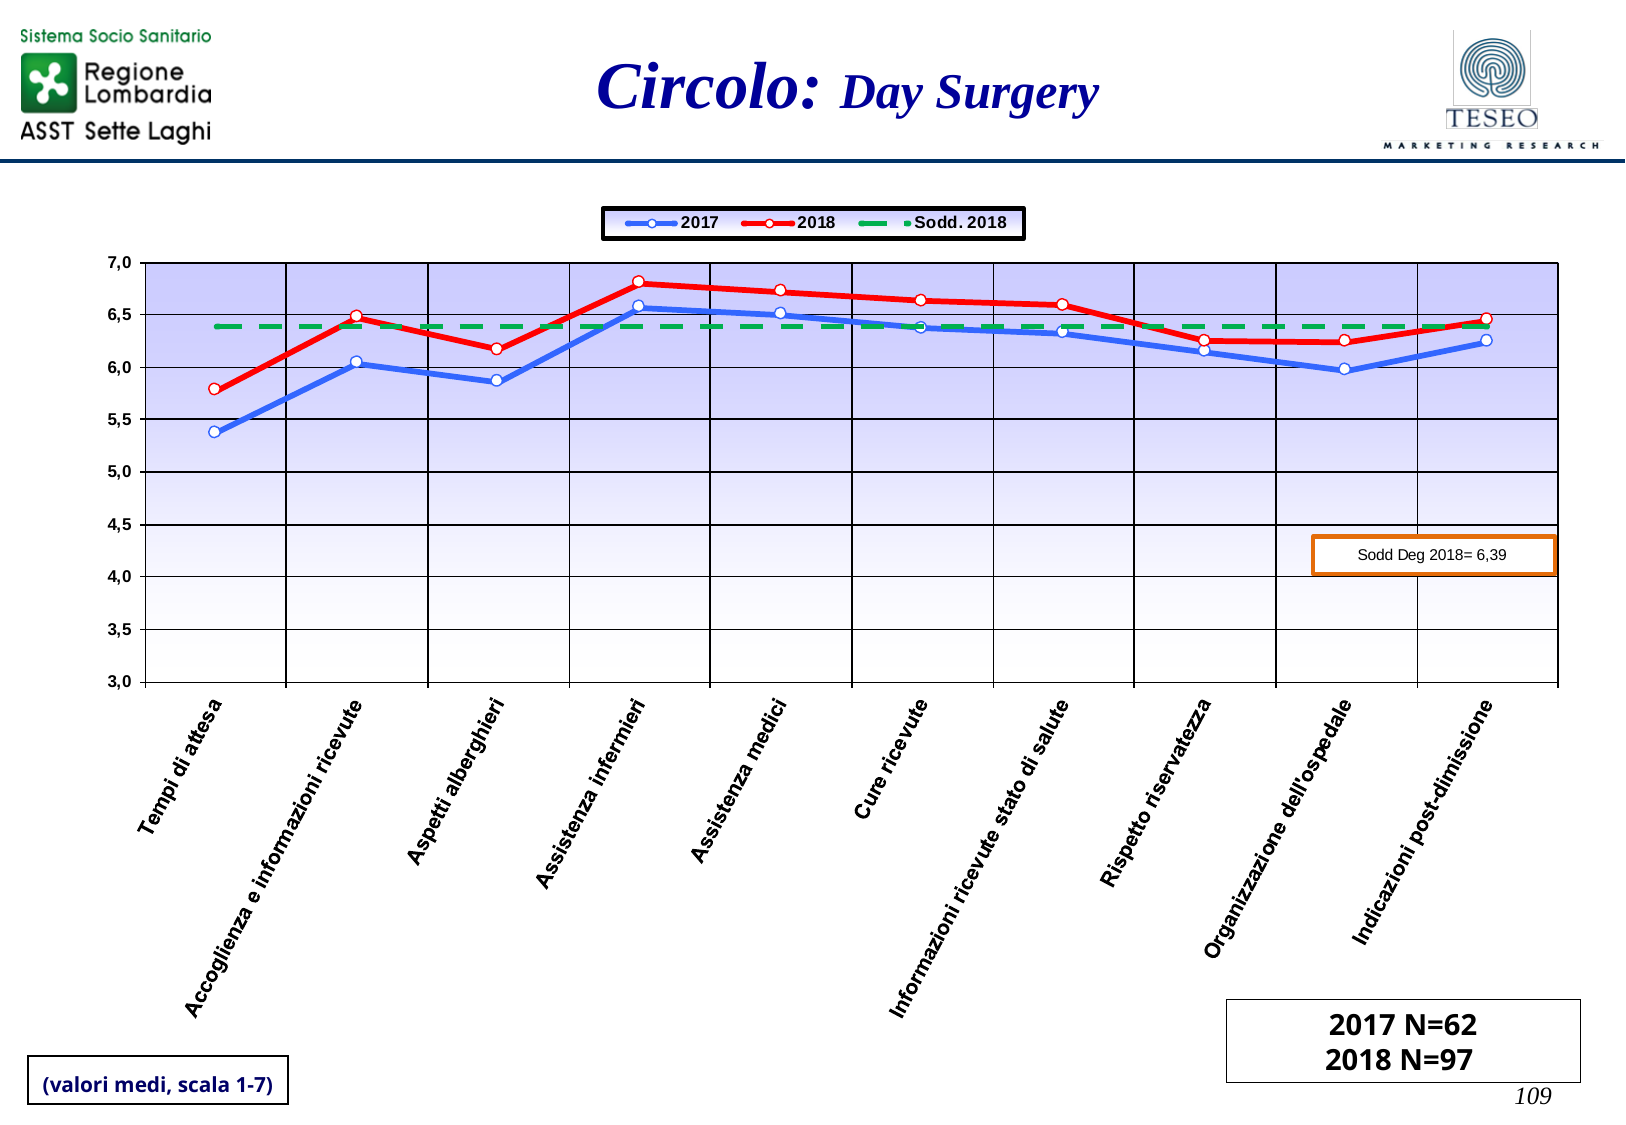

Circolo: Day Surgery
2017 N=62
2018 N=97
(valori medi, scala 1-7)